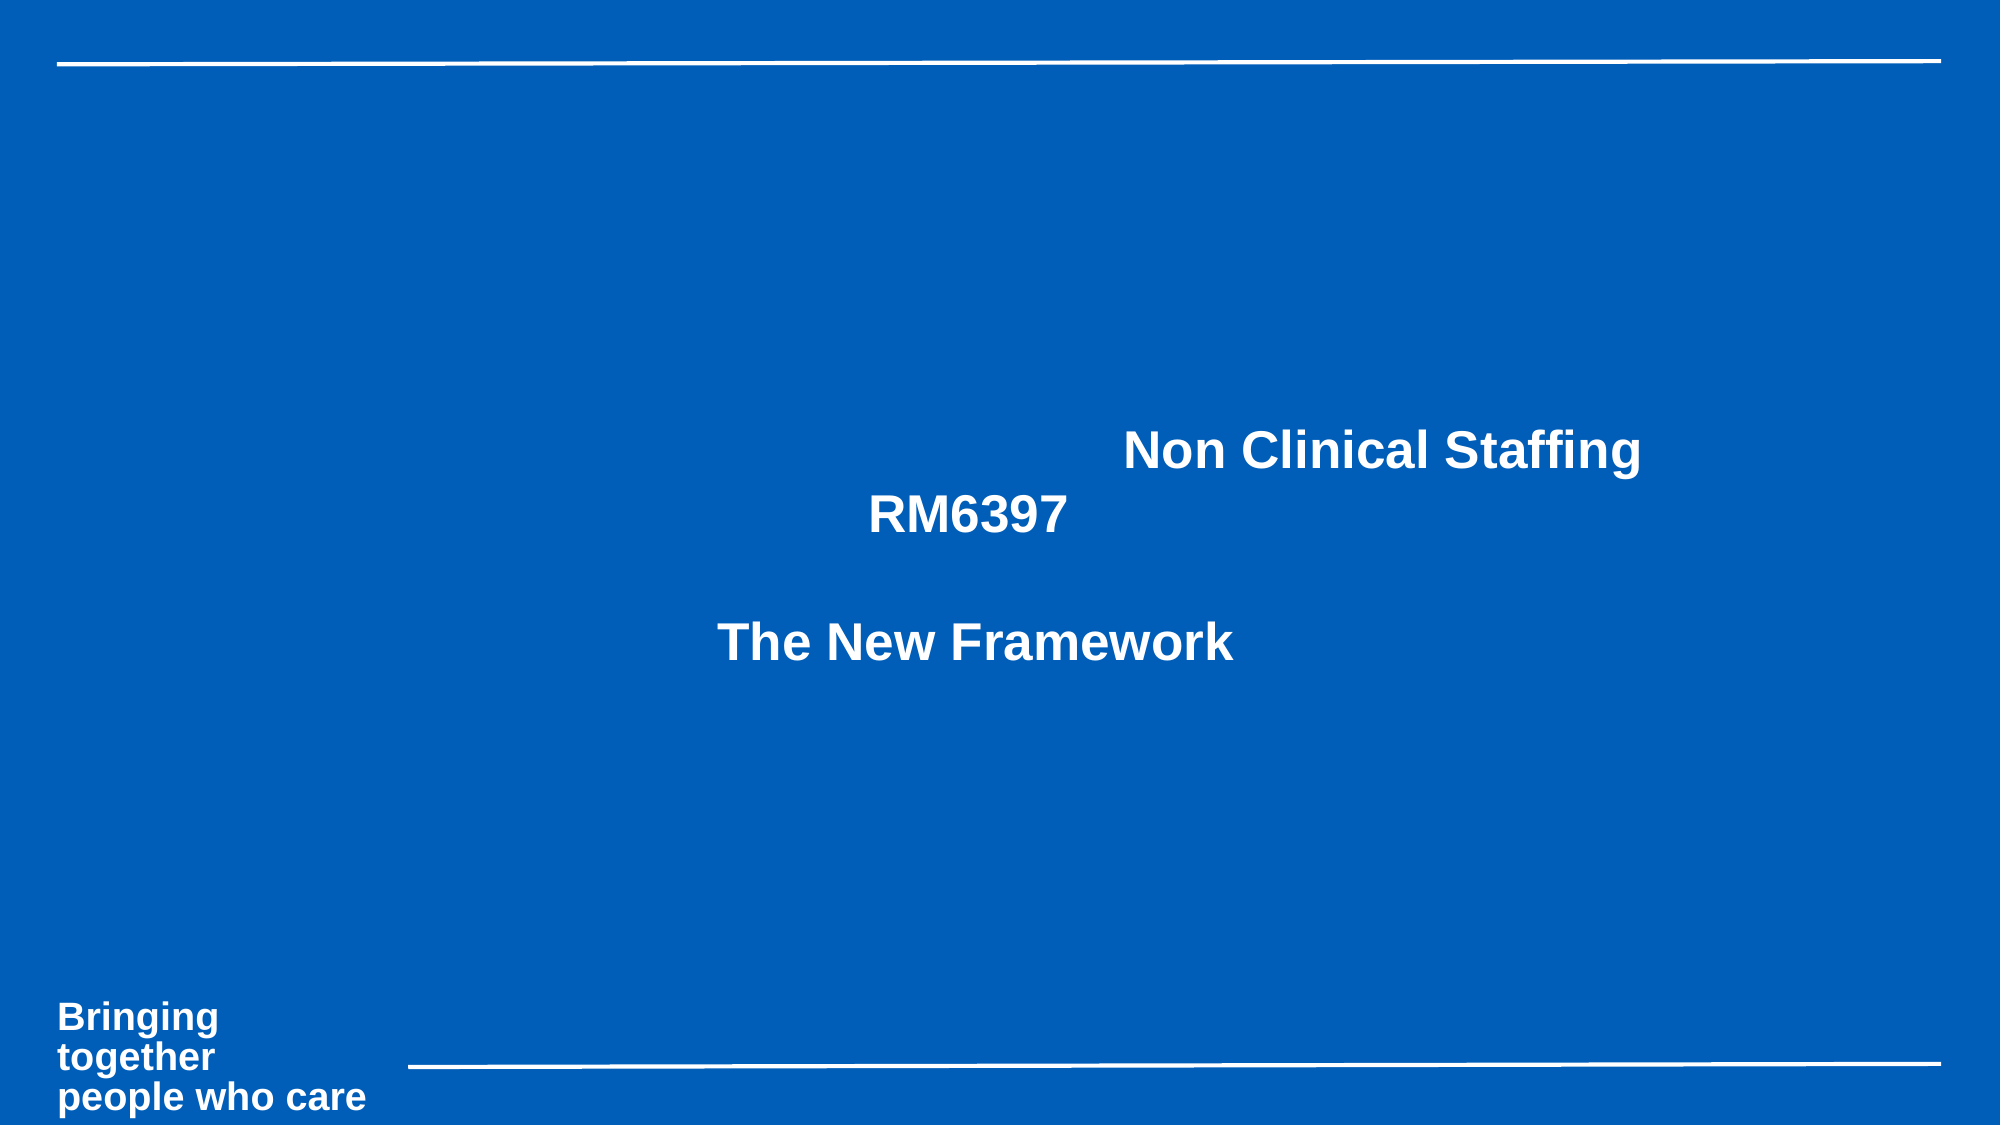

# Non Clinical Staffing
RM6397
The New Framework
Bringing together
people who care